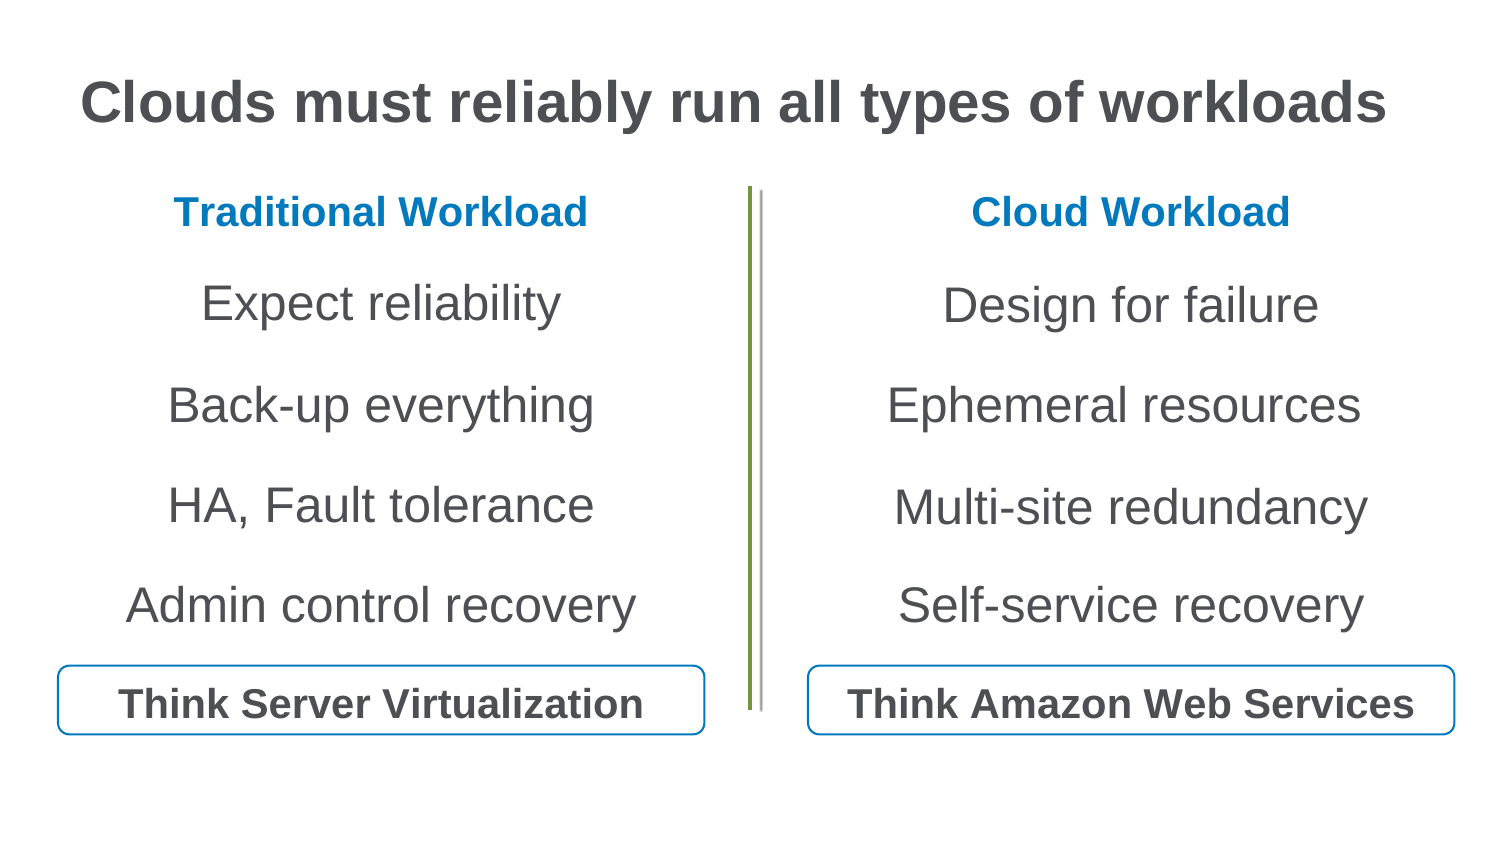

# Clouds must reliably run all types of workloads
Traditional Workload
Cloud Workload
Expect reliability
Design for failure
Back-up everything
Ephemeral resources
HA, Fault tolerance
Multi-site redundancy
Admin control recovery
Self-service recovery
Think Server Virtualization
Think Amazon Web Services